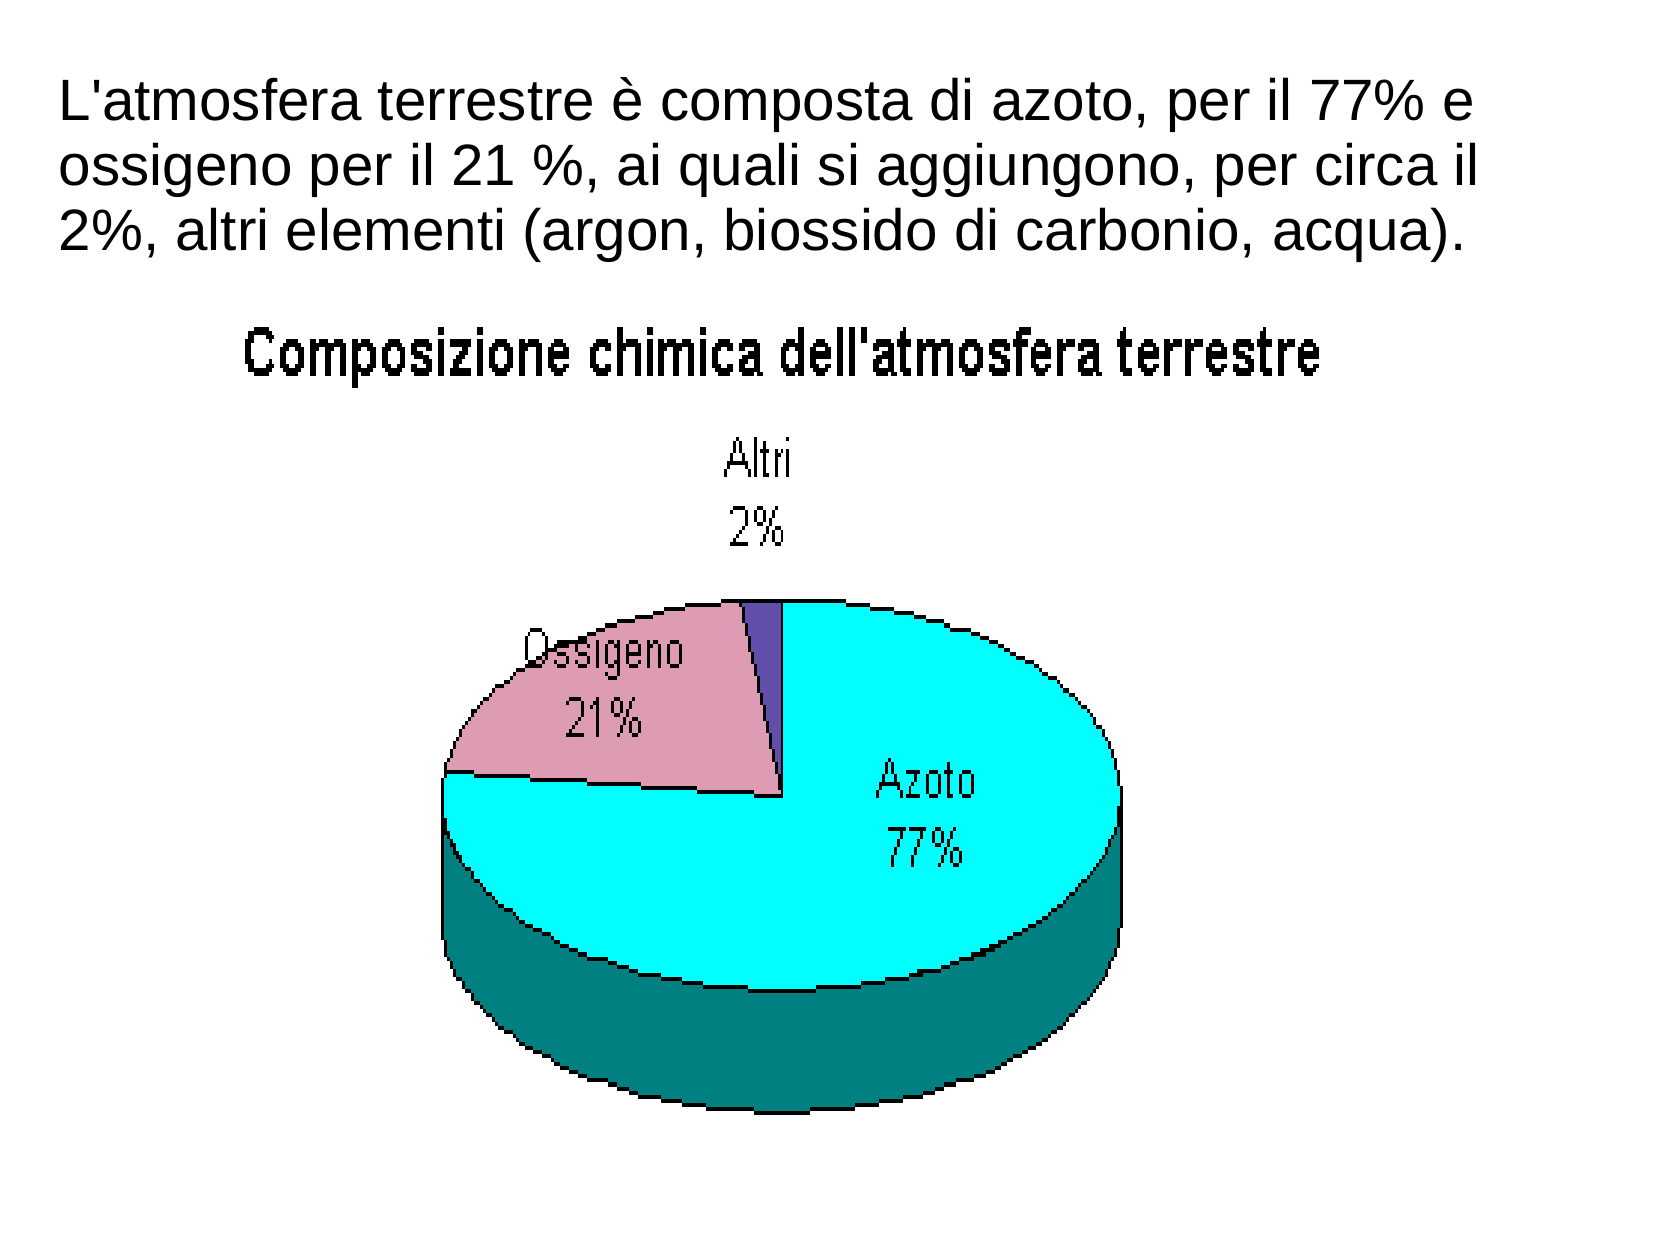

# L'atmosfera terrestre è composta di azoto, per il 77% e ossigeno per il 21 %, ai quali si aggiungono, per circa il 2%, altri elementi (argon, biossido di carbonio, acqua).